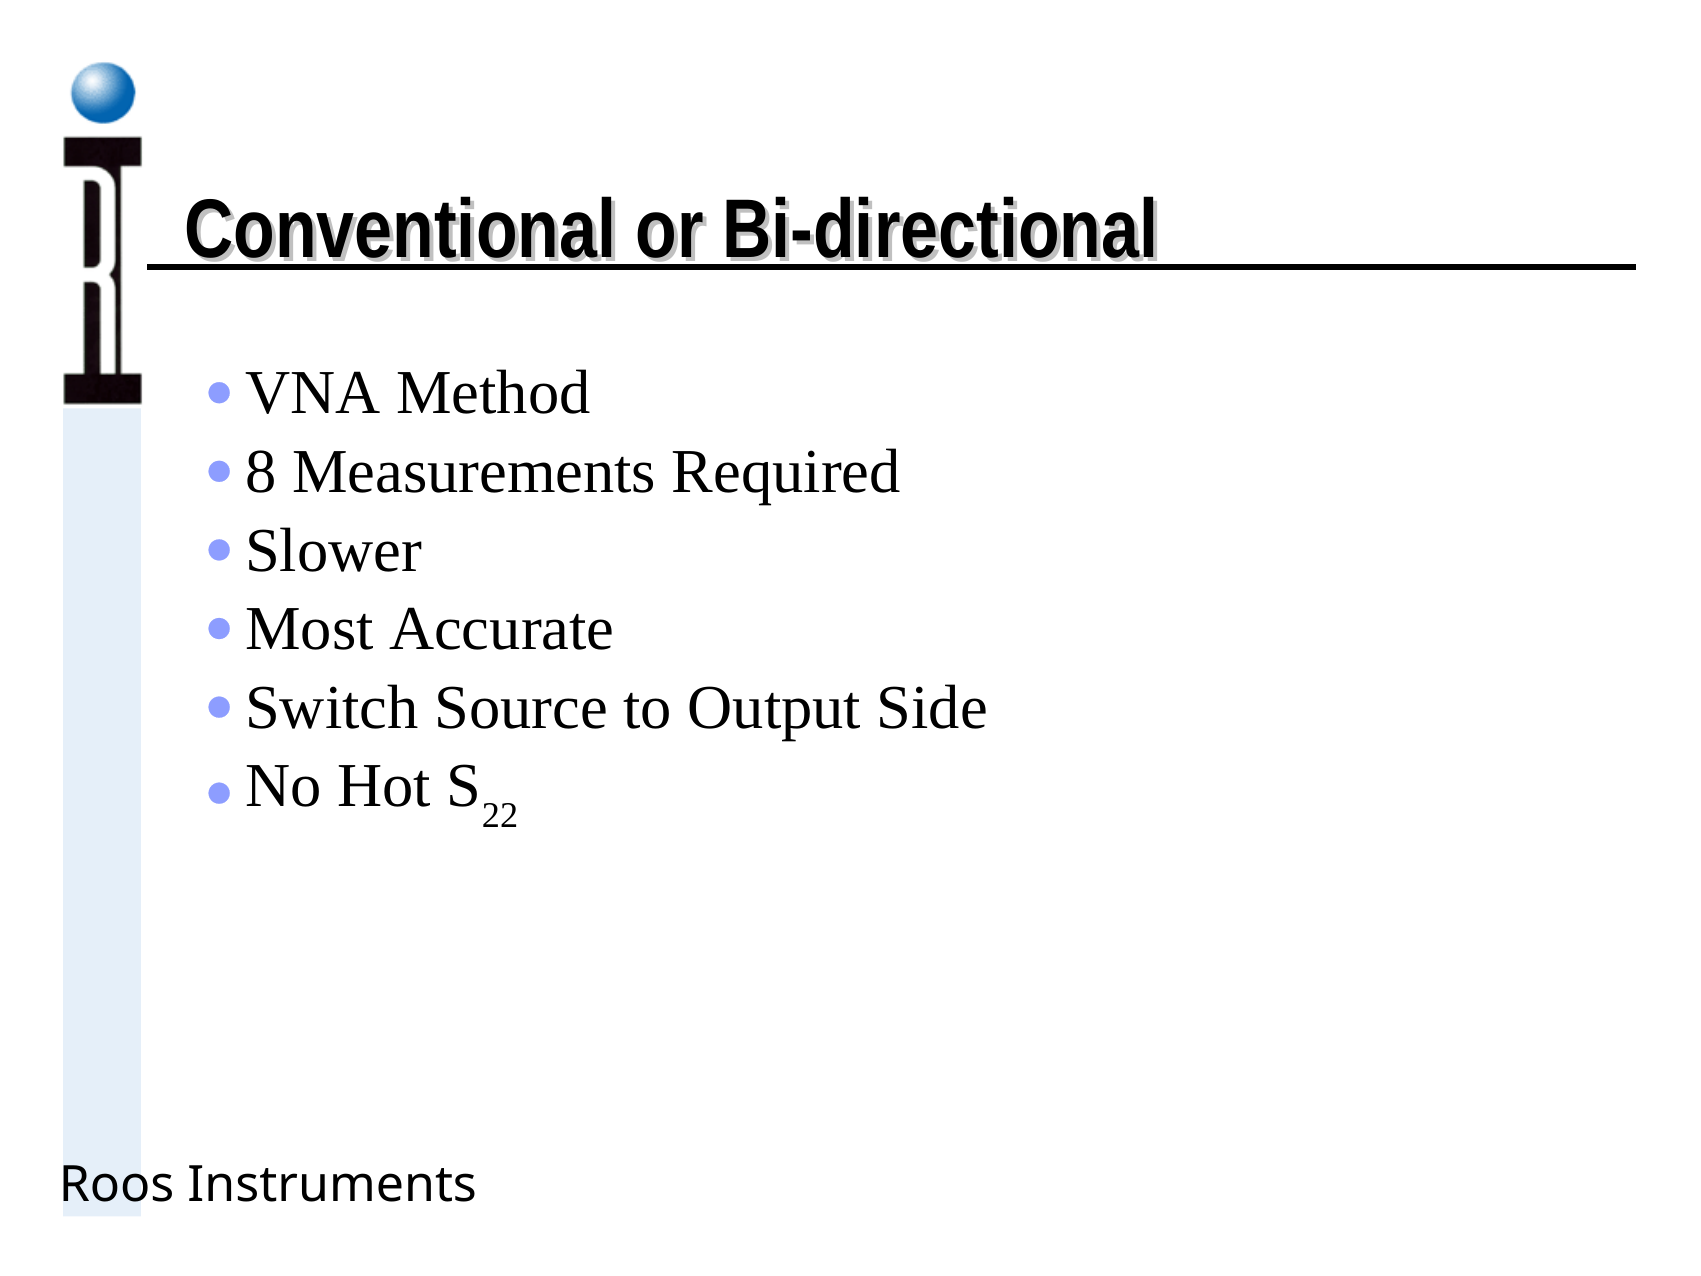

Conventional or Bi-directional
VNA Method
8 Measurements Required
Slower
Most Accurate
Switch Source to Output Side
No Hot S22